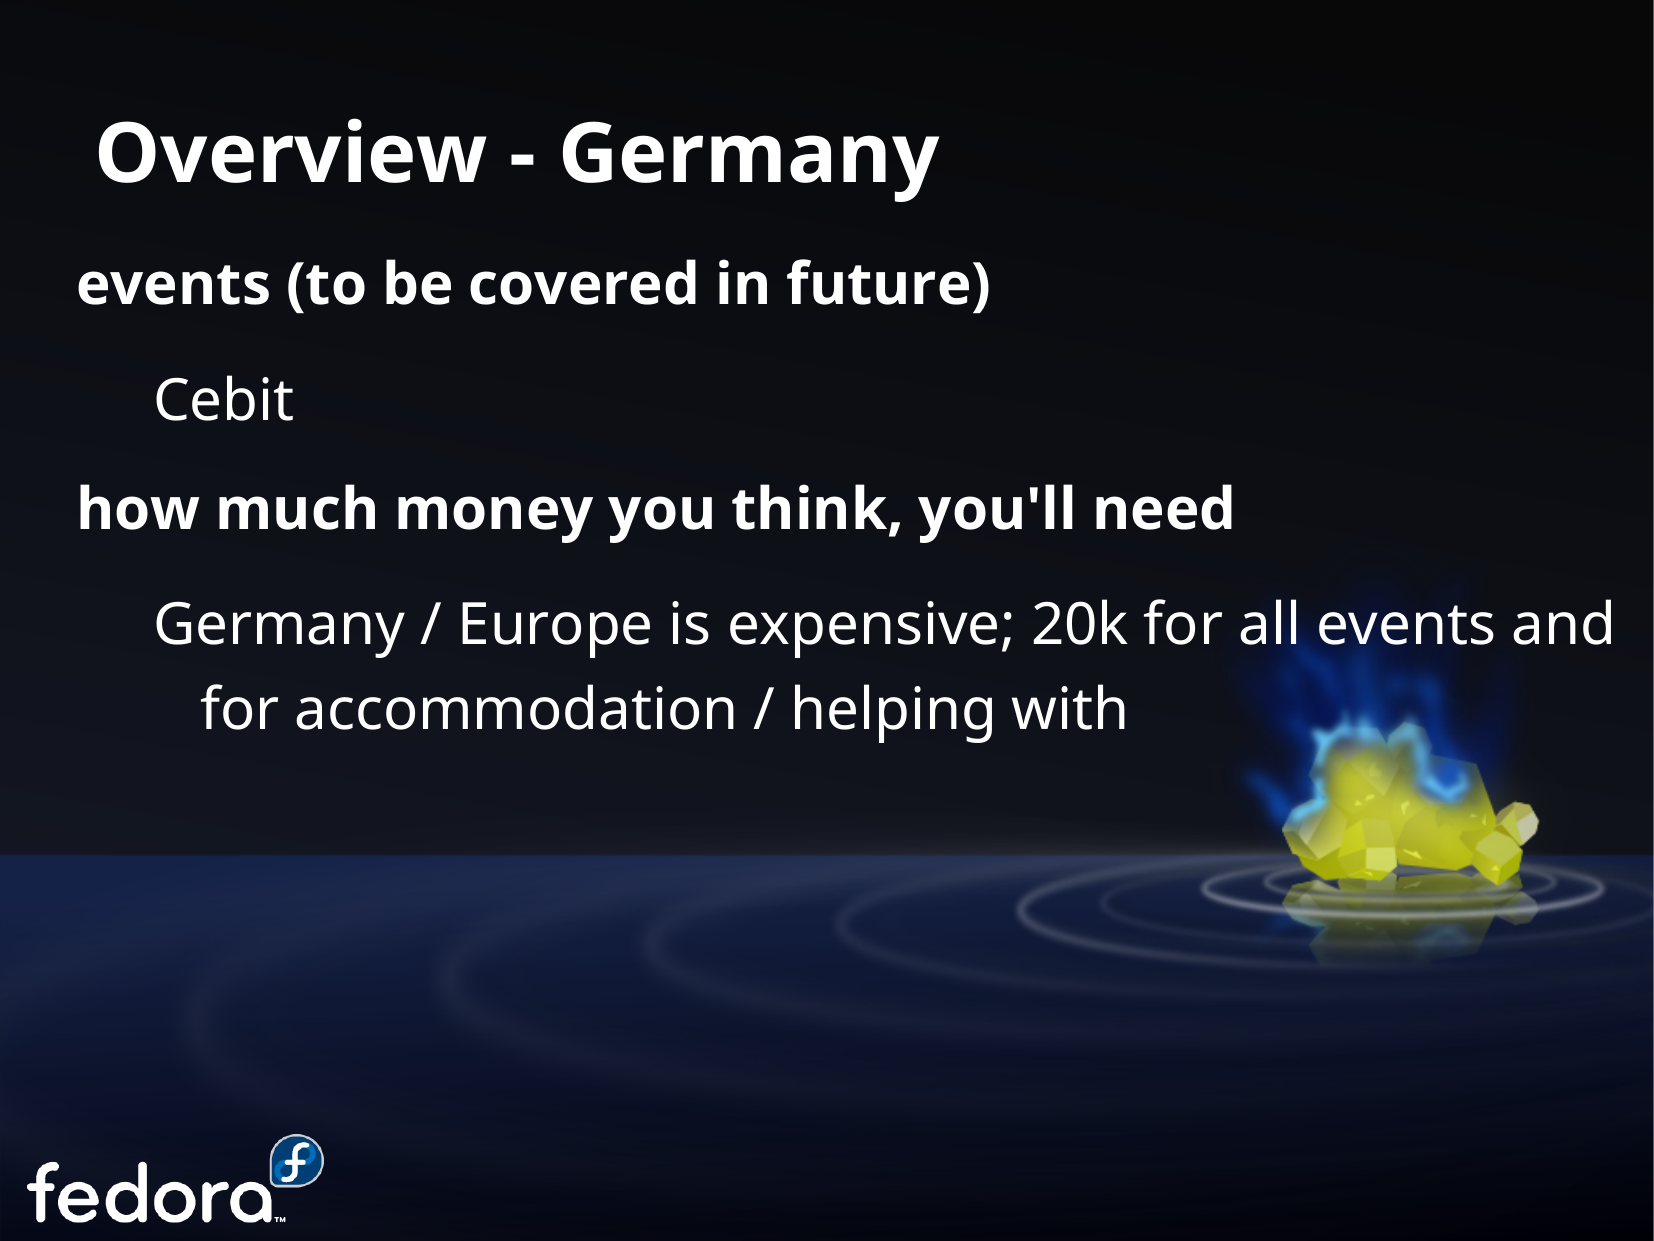

# Overview - Germany
events (to be covered in future)
Cebit
how much money you think, you'll need
Germany / Europe is expensive; 20k for all events and for accommodation / helping with